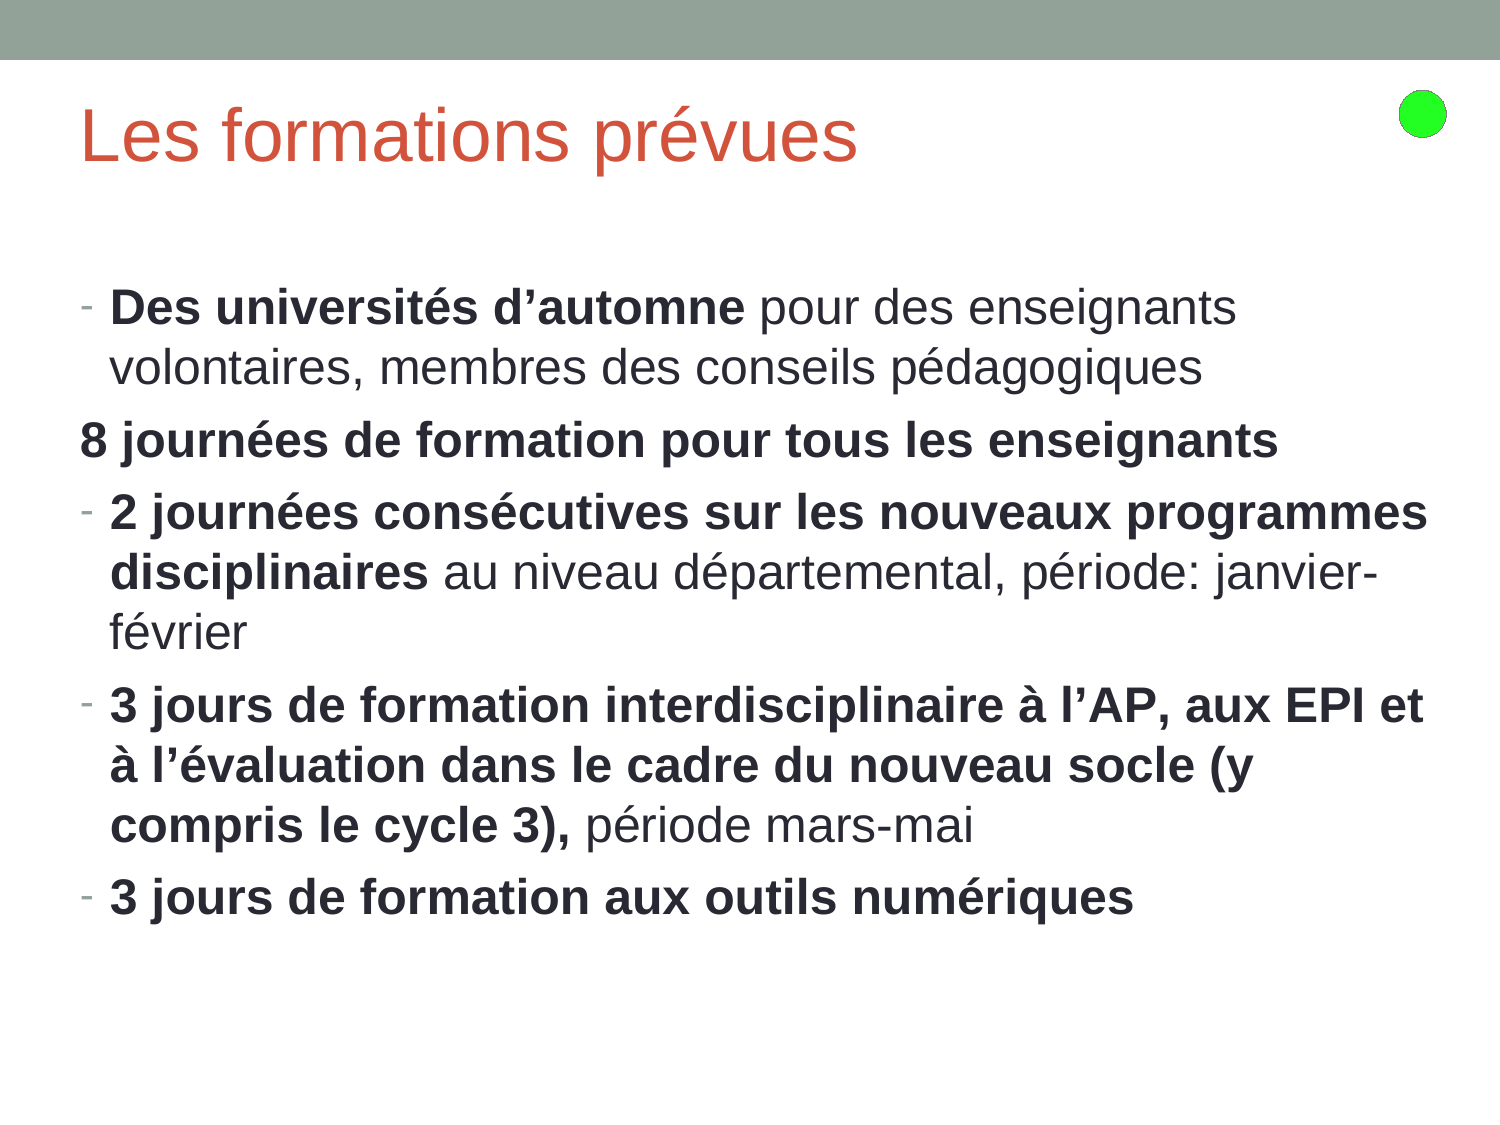

# Les formations prévues
Des universités d’automne pour des enseignants volontaires, membres des conseils pédagogiques
8 journées de formation pour tous les enseignants
2 journées consécutives sur les nouveaux programmes disciplinaires au niveau départemental, période: janvier-février
3 jours de formation interdisciplinaire à l’AP, aux EPI et à l’évaluation dans le cadre du nouveau socle (y compris le cycle 3), période mars-mai
3 jours de formation aux outils numériques